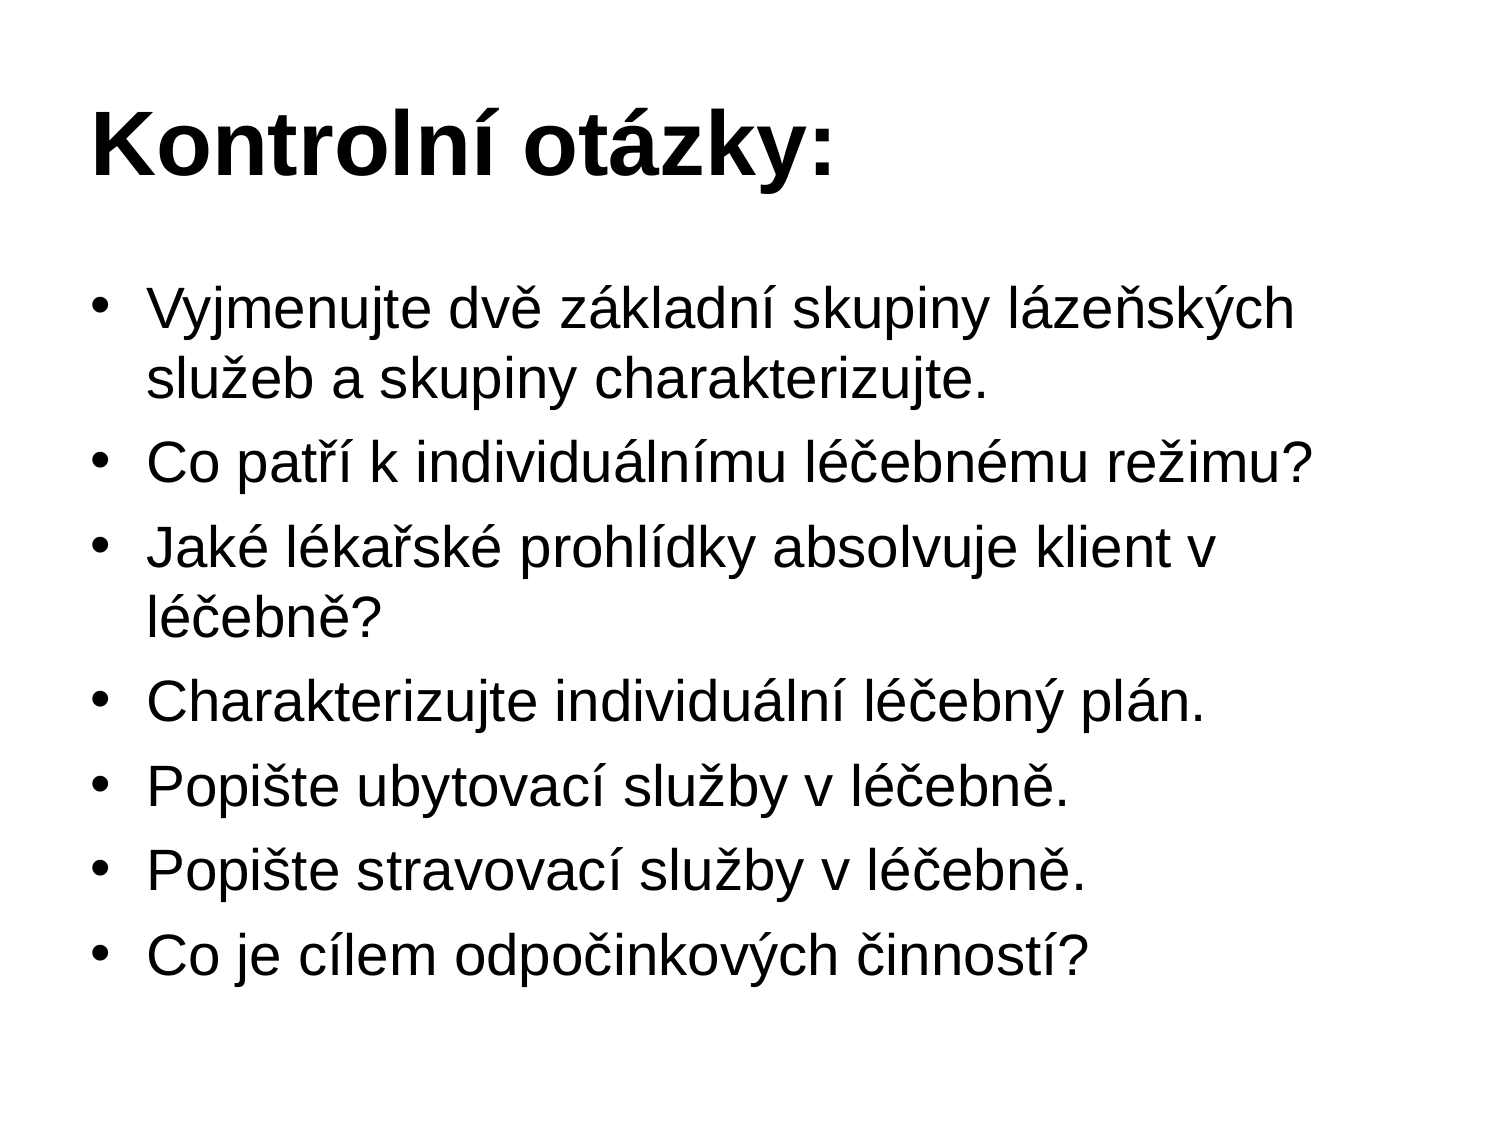

# Kontrolní otázky:
Vyjmenujte dvě základní skupiny lázeňských služeb a skupiny charakterizujte.
Co patří k individuálnímu léčebnému režimu?
Jaké lékařské prohlídky absolvuje klient v léčebně?
Charakterizujte individuální léčebný plán.
Popište ubytovací služby v léčebně.
Popište stravovací služby v léčebně.
Co je cílem odpočinkových činností?